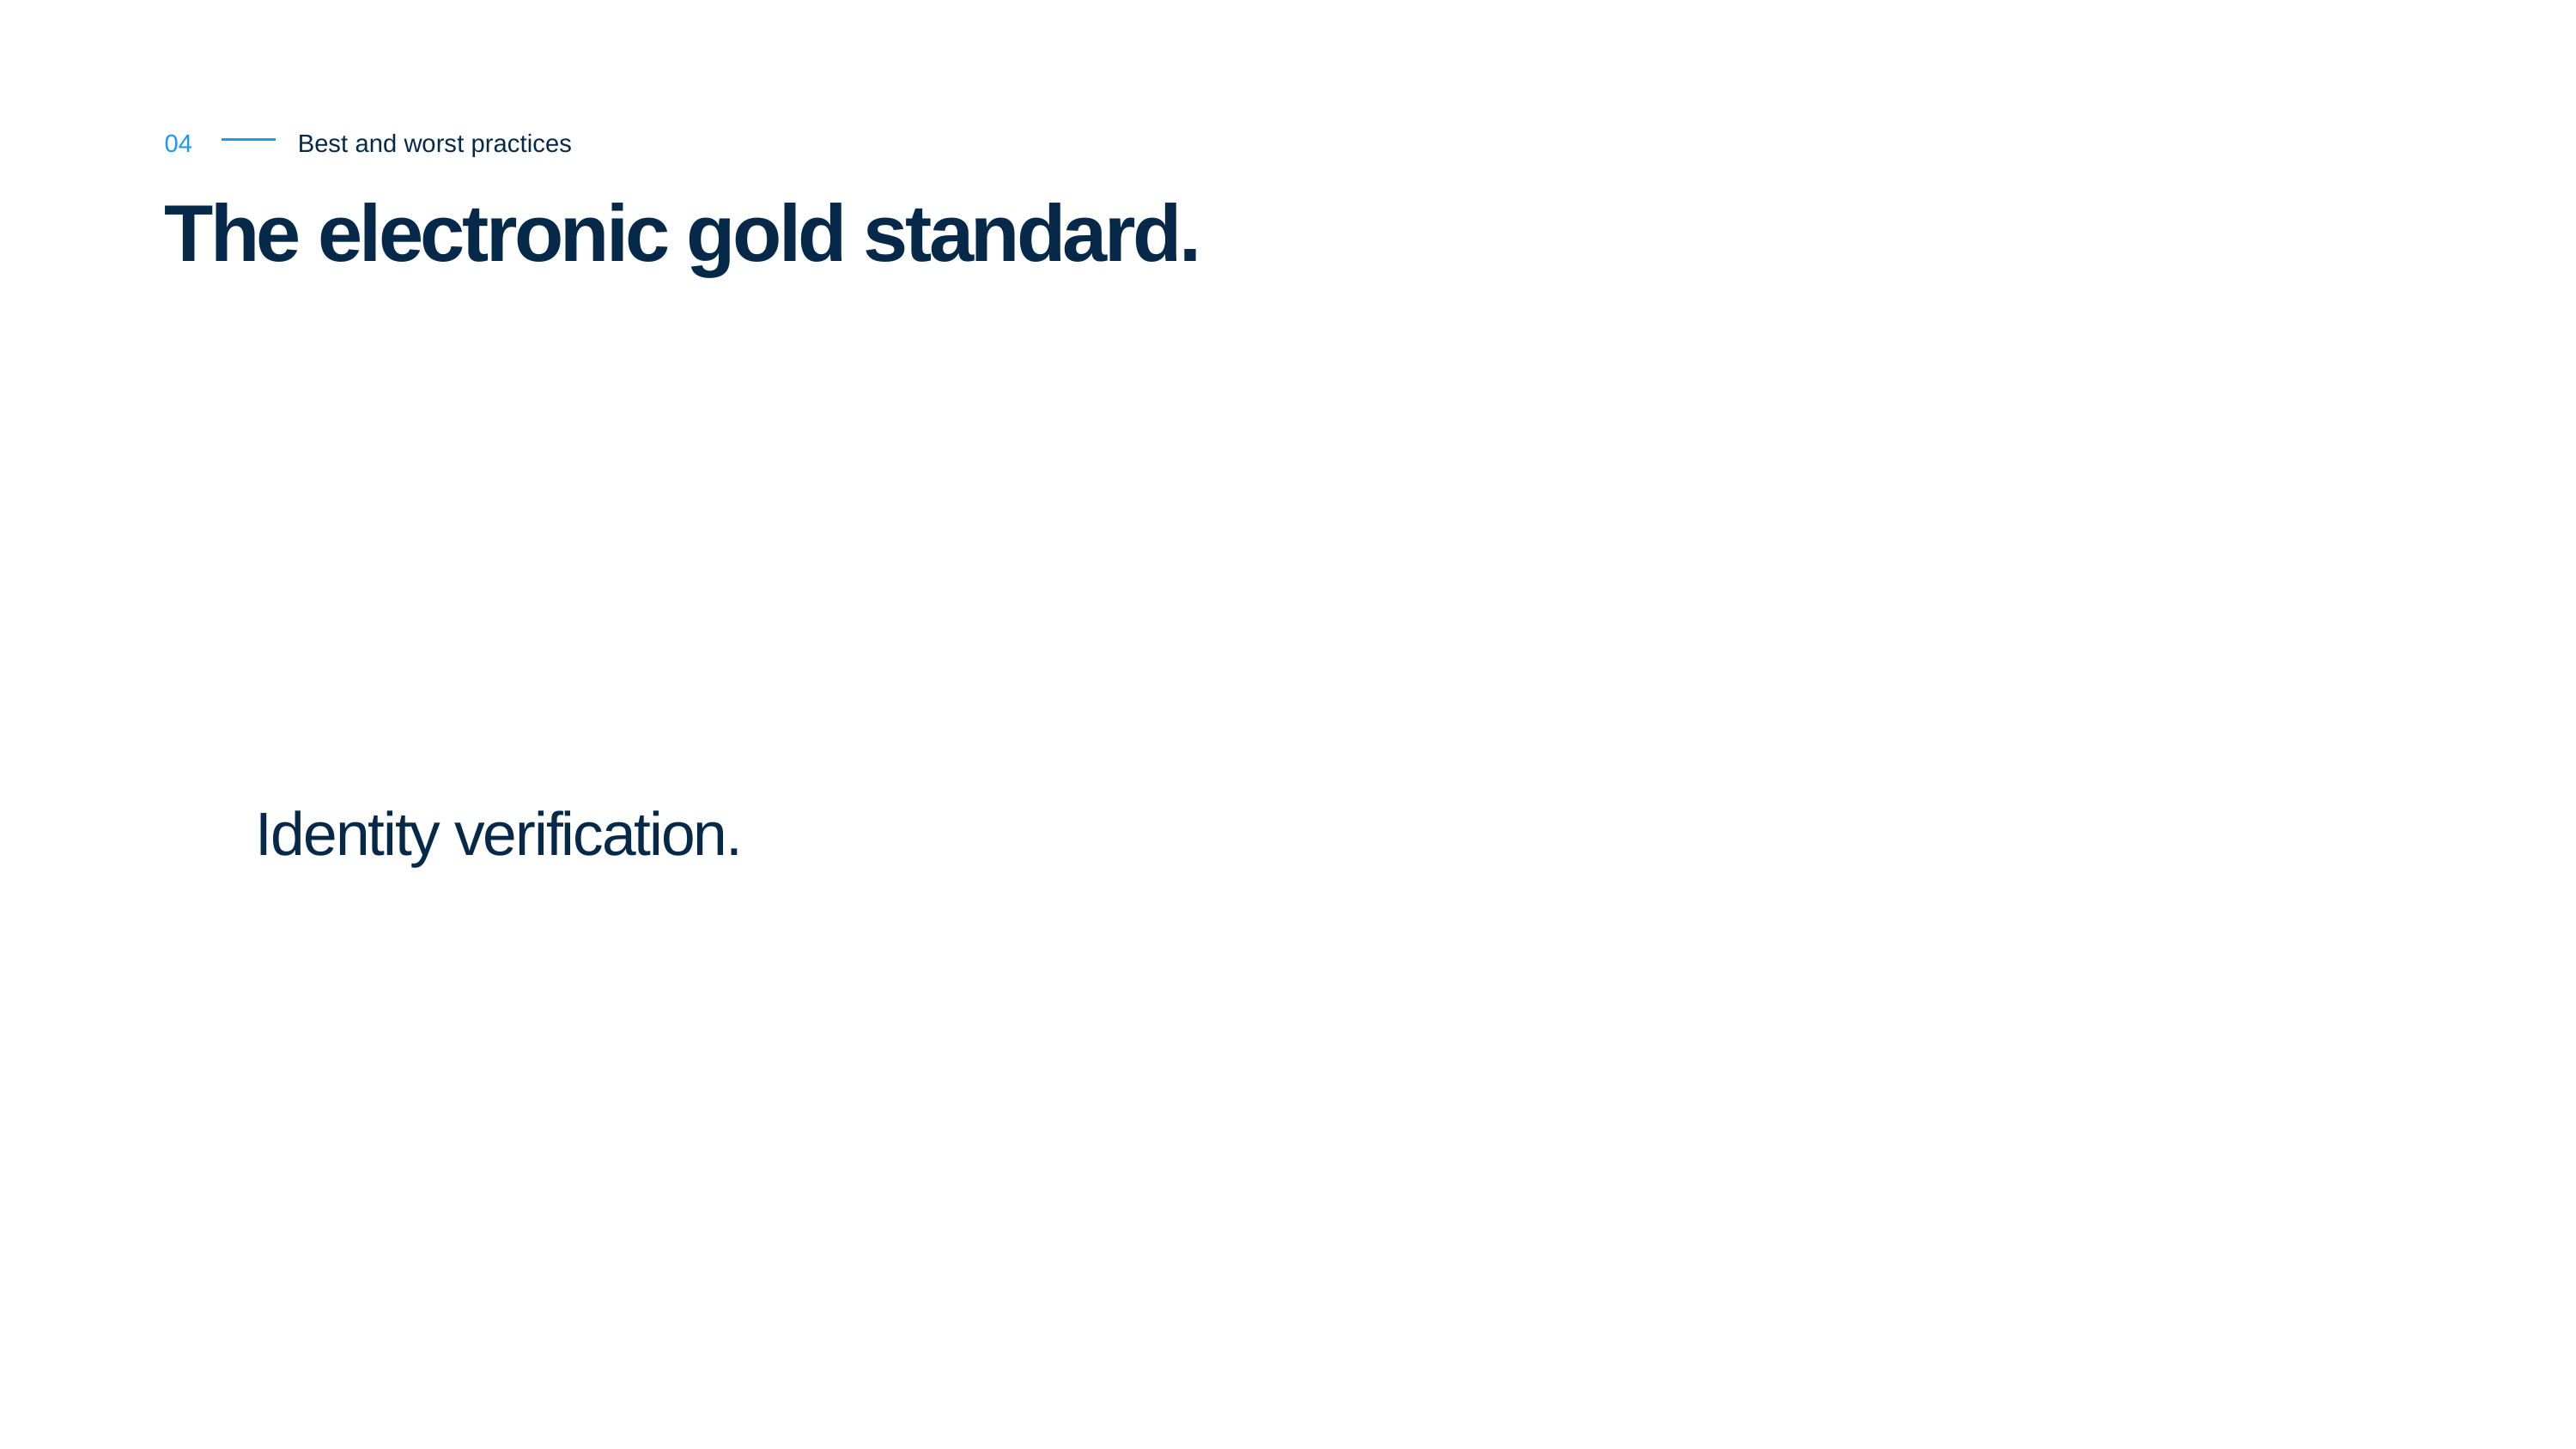

04
Best and worst practices
The electronic gold standard.
Identity verification.